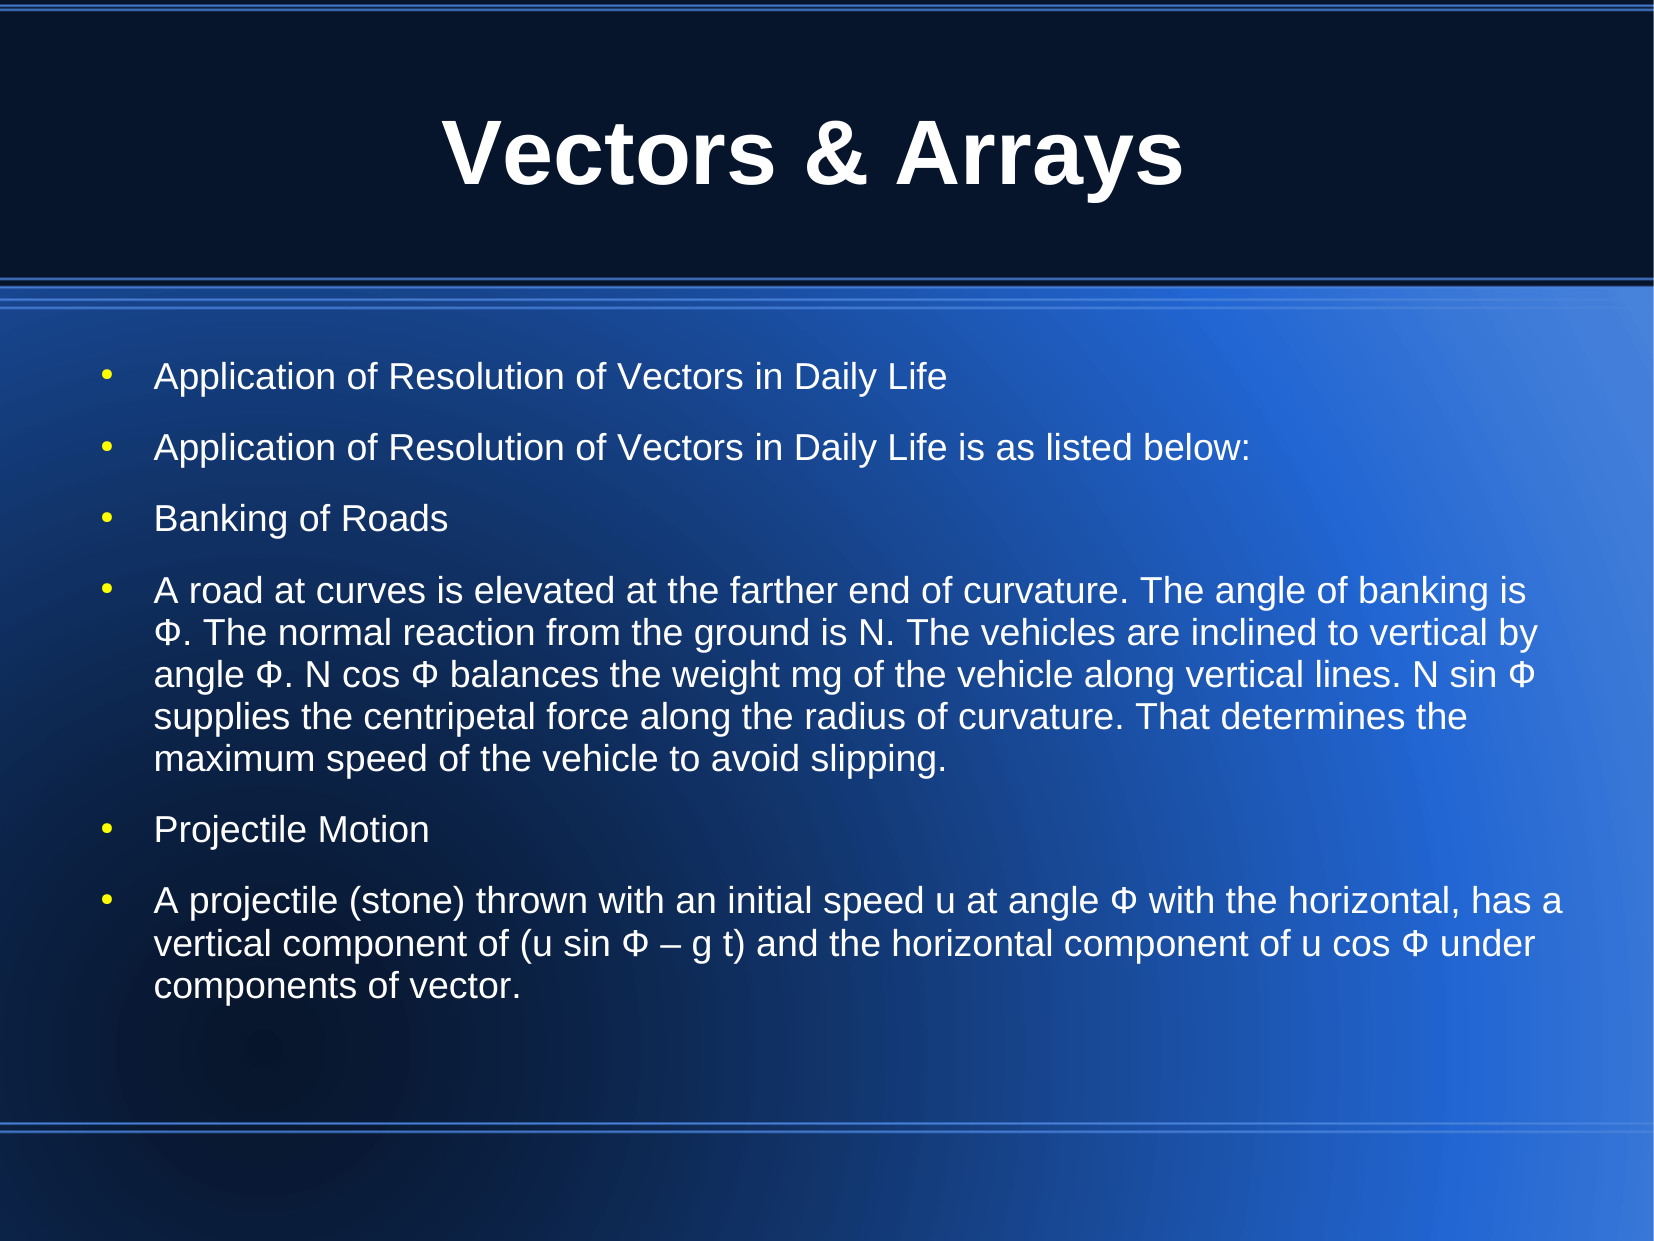

# Vectors & Arrays
Application of Resolution of Vectors in Daily Life
Application of Resolution of Vectors in Daily Life is as listed below:
Banking of Roads
A road at curves is elevated at the farther end of curvature. The angle of banking is Ф. The normal reaction from the ground is N. The vehicles are inclined to vertical by angle Ф. N cos Ф balances the weight mg of the vehicle along vertical lines. N sin Ф supplies the centripetal force along the radius of curvature. That determines the maximum speed of the vehicle to avoid slipping.
Projectile Motion
A projectile (stone) thrown with an initial speed u at angle Ф with the horizontal, has a vertical component of (u sin Ф – g t) and the horizontal component of u cos Ф under components of vector.